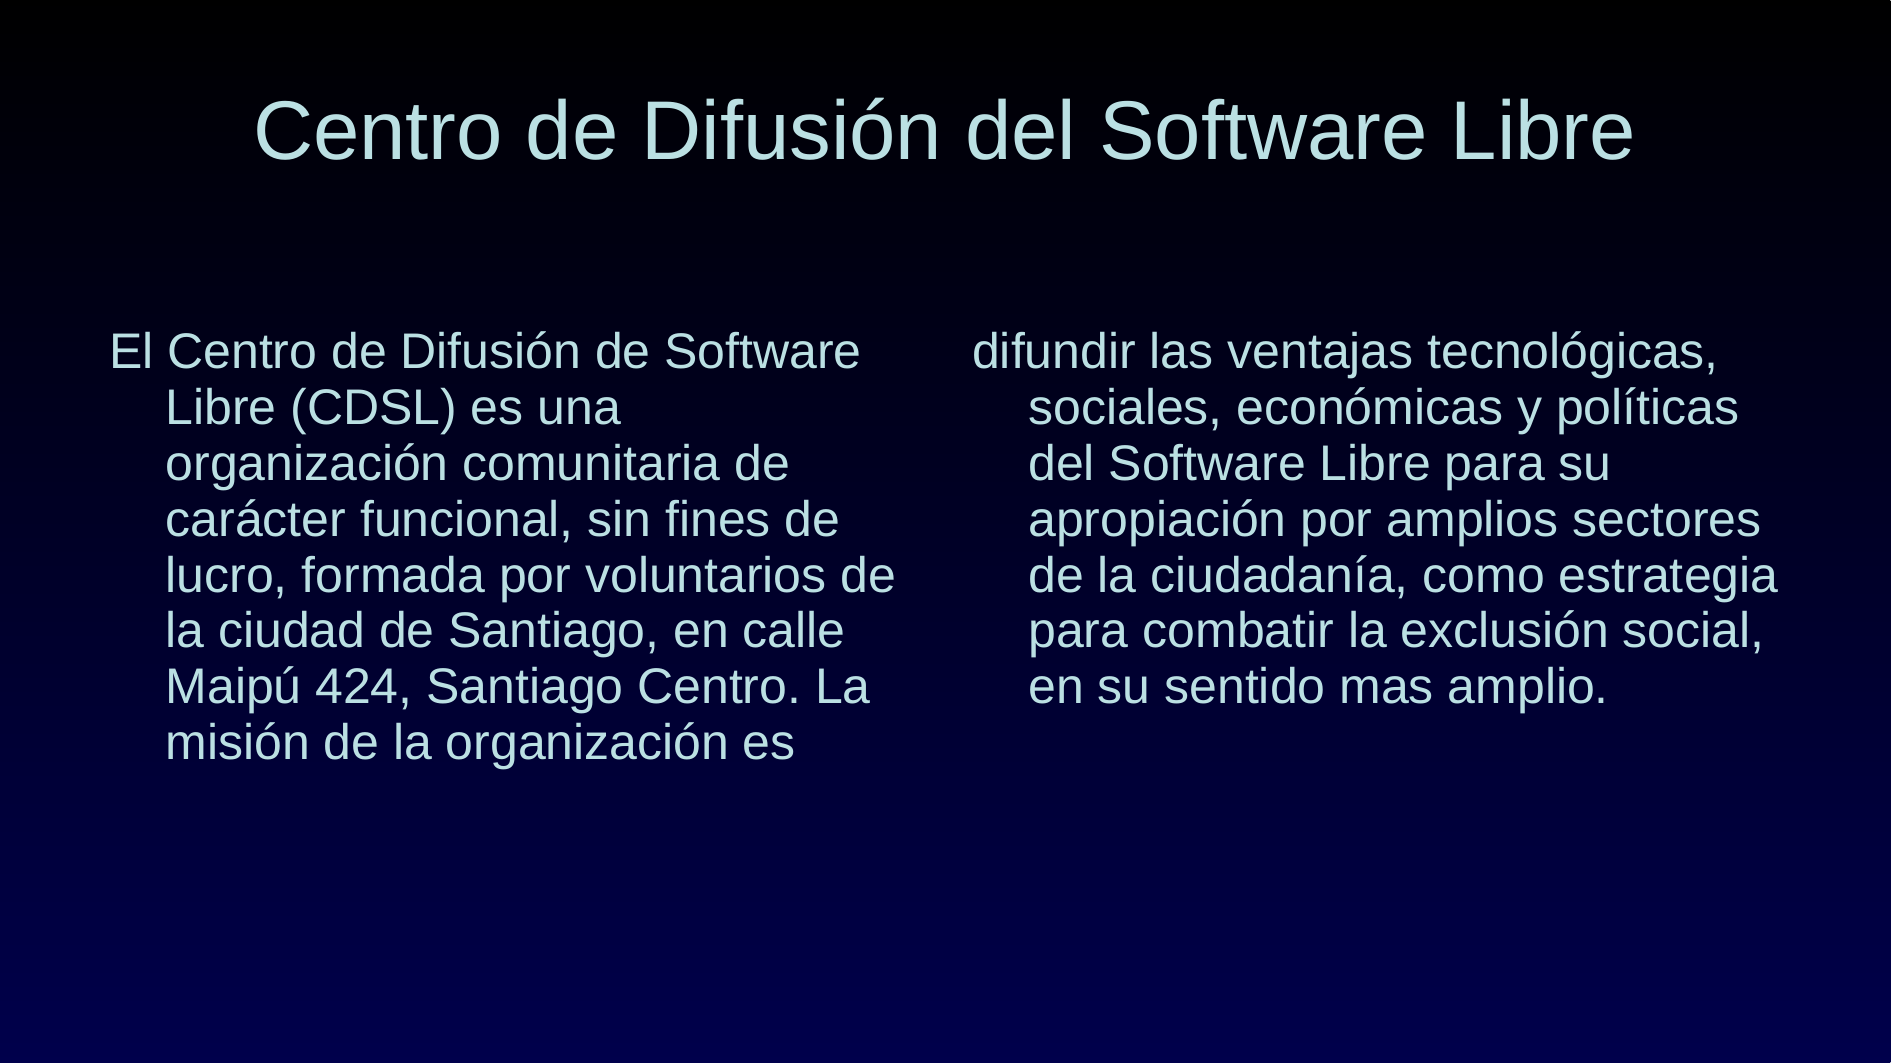

# Centro de Difusión del Software Libre
El Centro de Difusión de Software Libre (CDSL) es una organización comunitaria de carácter funcional, sin fines de lucro, formada por voluntarios de la ciudad de Santiago, en calle Maipú 424, Santiago Centro. La misión de la organización es
difundir las ventajas tecnológicas, sociales, económicas y políticas del Software Libre para su apropiación por amplios sectores de la ciudadanía, como estrategia para combatir la exclusión social, en su sentido mas amplio.